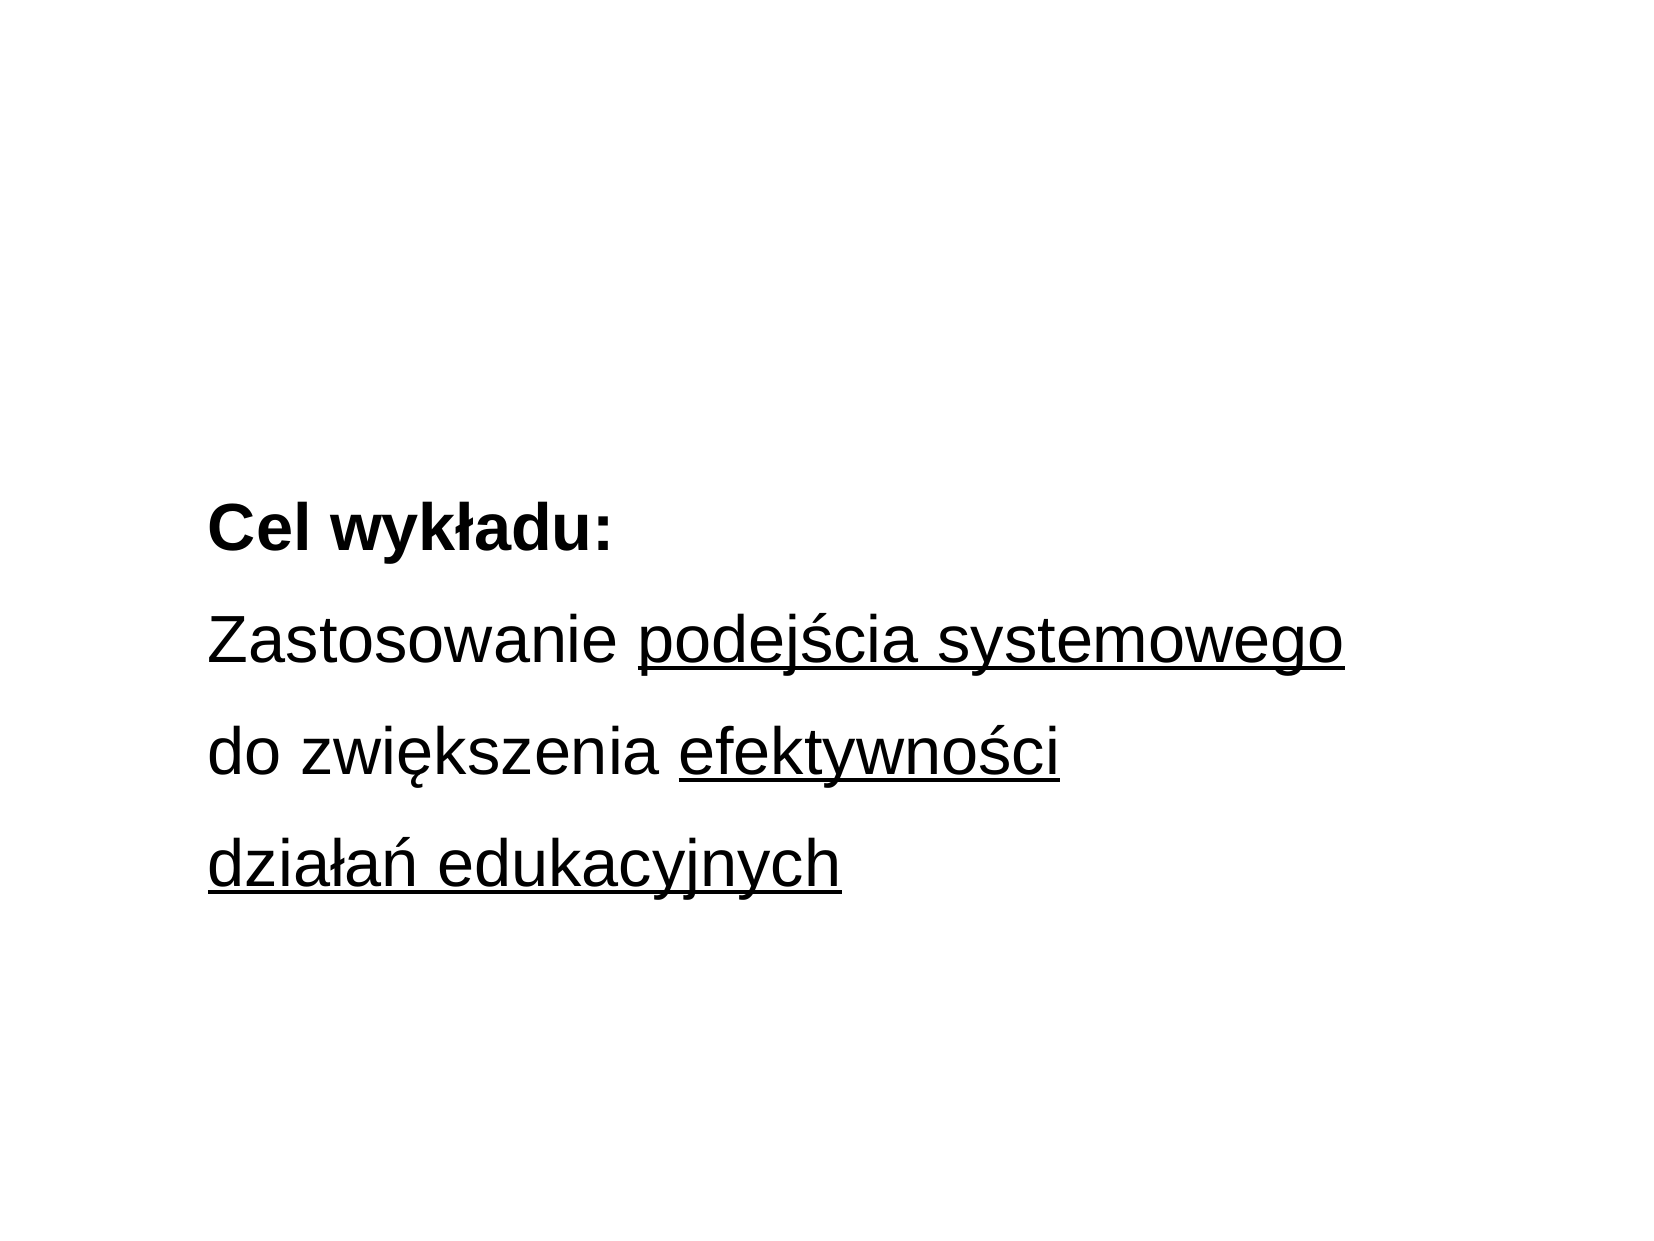

Cel wykładu:
Zastosowanie podejścia systemowego
do zwiększenia efektywności
działań edukacyjnych